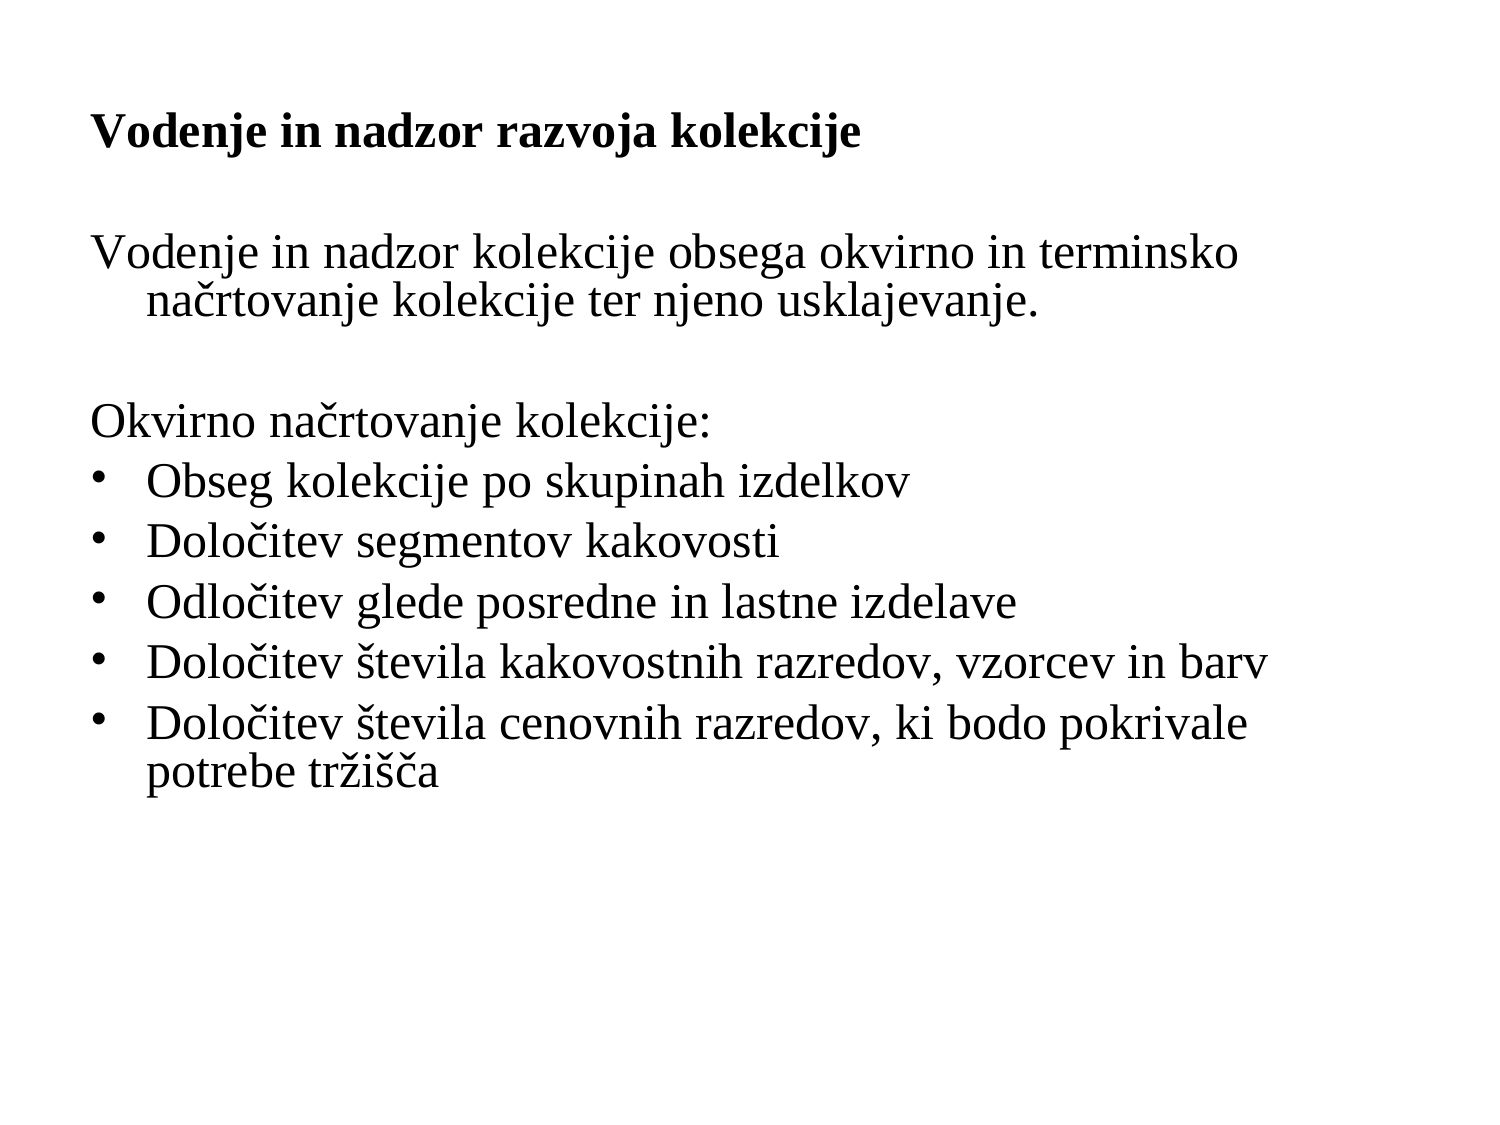

# Vodenje in nadzor razvoja kolekcije
Vodenje in nadzor kolekcije obsega okvirno in terminsko načrtovanje kolekcije ter njeno usklajevanje.
Okvirno načrtovanje kolekcije:
Obseg kolekcije po skupinah izdelkov
Določitev segmentov kakovosti
Odločitev glede posredne in lastne izdelave
Določitev števila kakovostnih razredov, vzorcev in barv
Določitev števila cenovnih razredov, ki bodo pokrivale potrebe tržišča